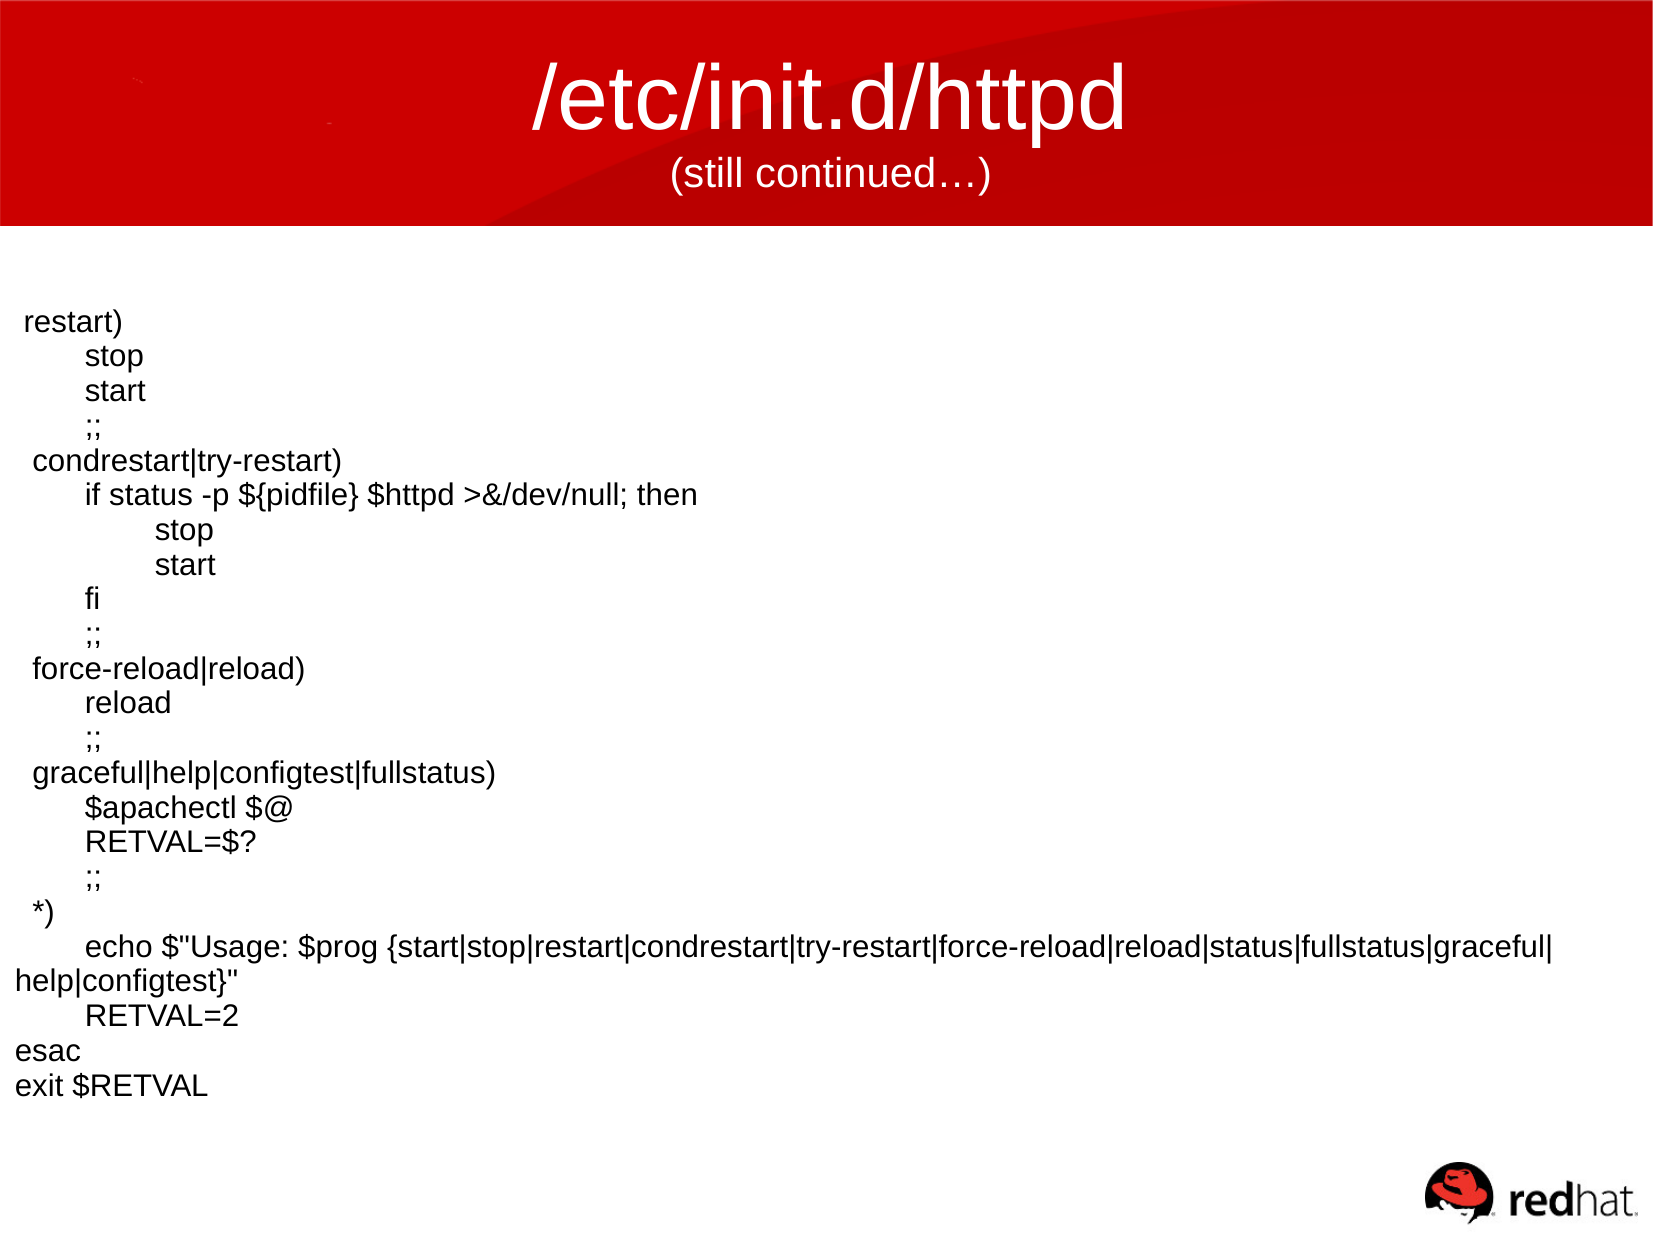

# /etc/init.d/httpd (still continued…)
 restart)
 stop
 start
 ;;
 condrestart|try-restart)
 if status -p ${pidfile} $httpd >&/dev/null; then
 stop
 start
 fi
 ;;
 force-reload|reload)
 reload
 ;;
 graceful|help|configtest|fullstatus)
 $apachectl $@
 RETVAL=$?
 ;;
 *)
 echo $"Usage: $prog {start|stop|restart|condrestart|try-restart|force-reload|reload|status|fullstatus|graceful|help|configtest}"
 RETVAL=2
esac
exit $RETVAL